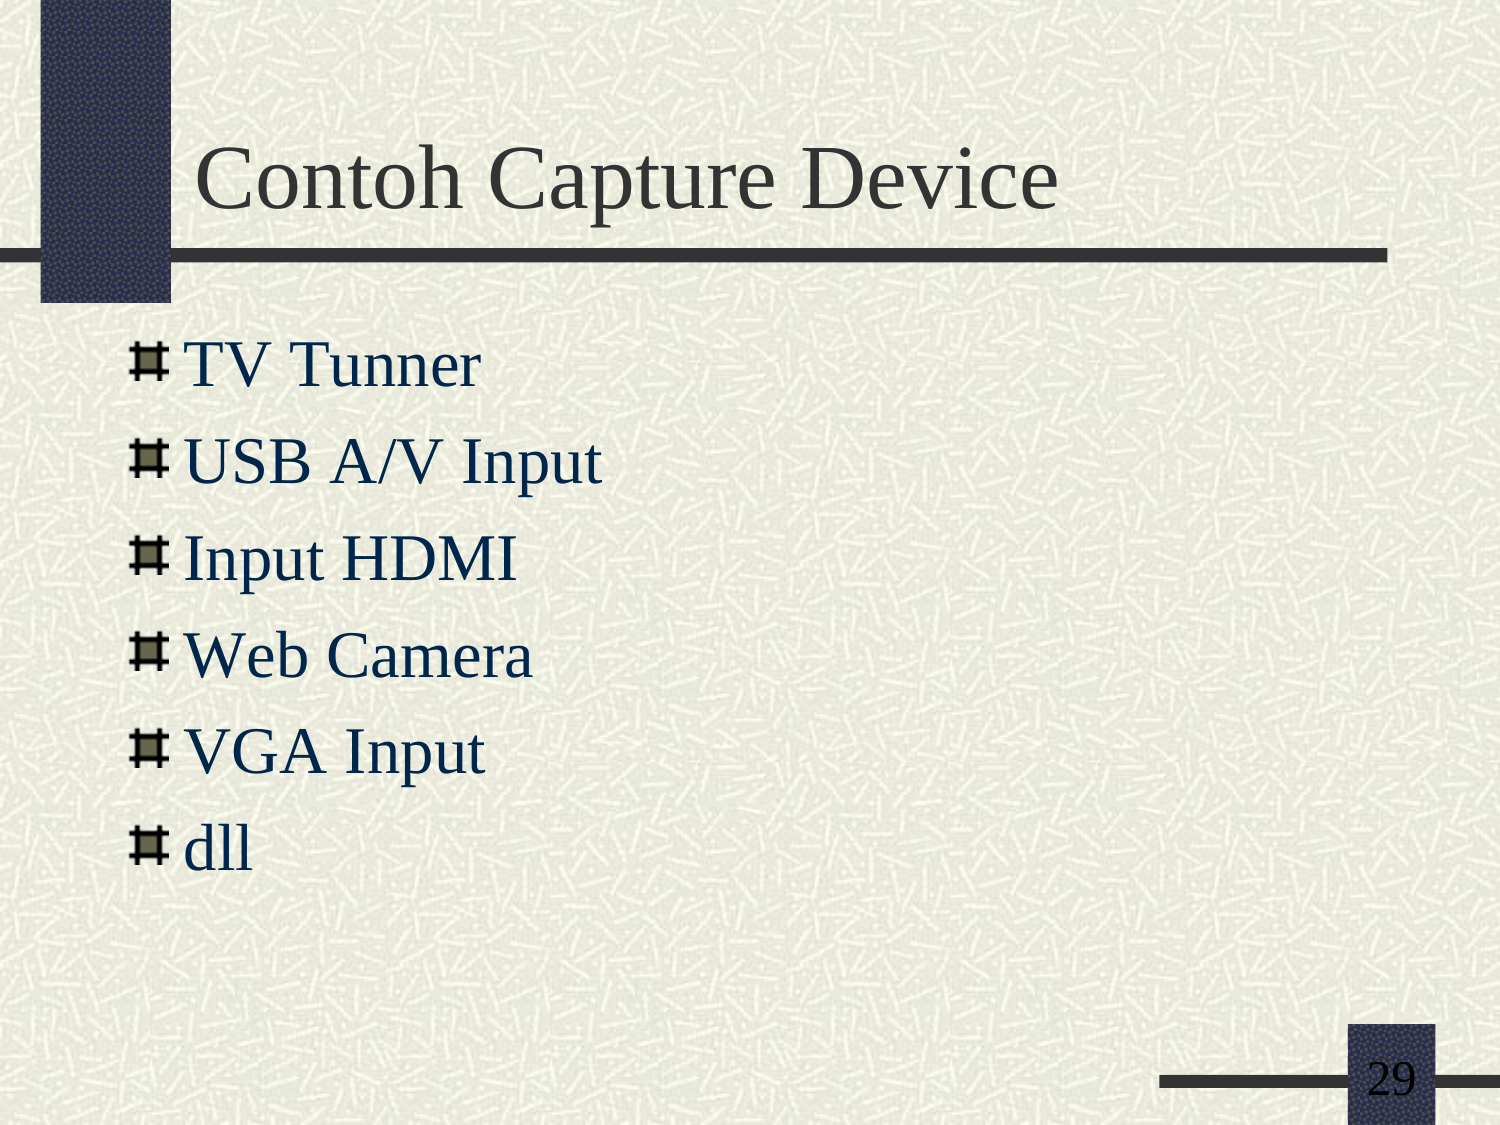

# Contoh Capture Device
TV Tunner
USB A/V Input
Input HDMI
Web Camera
VGA Input
dll
29